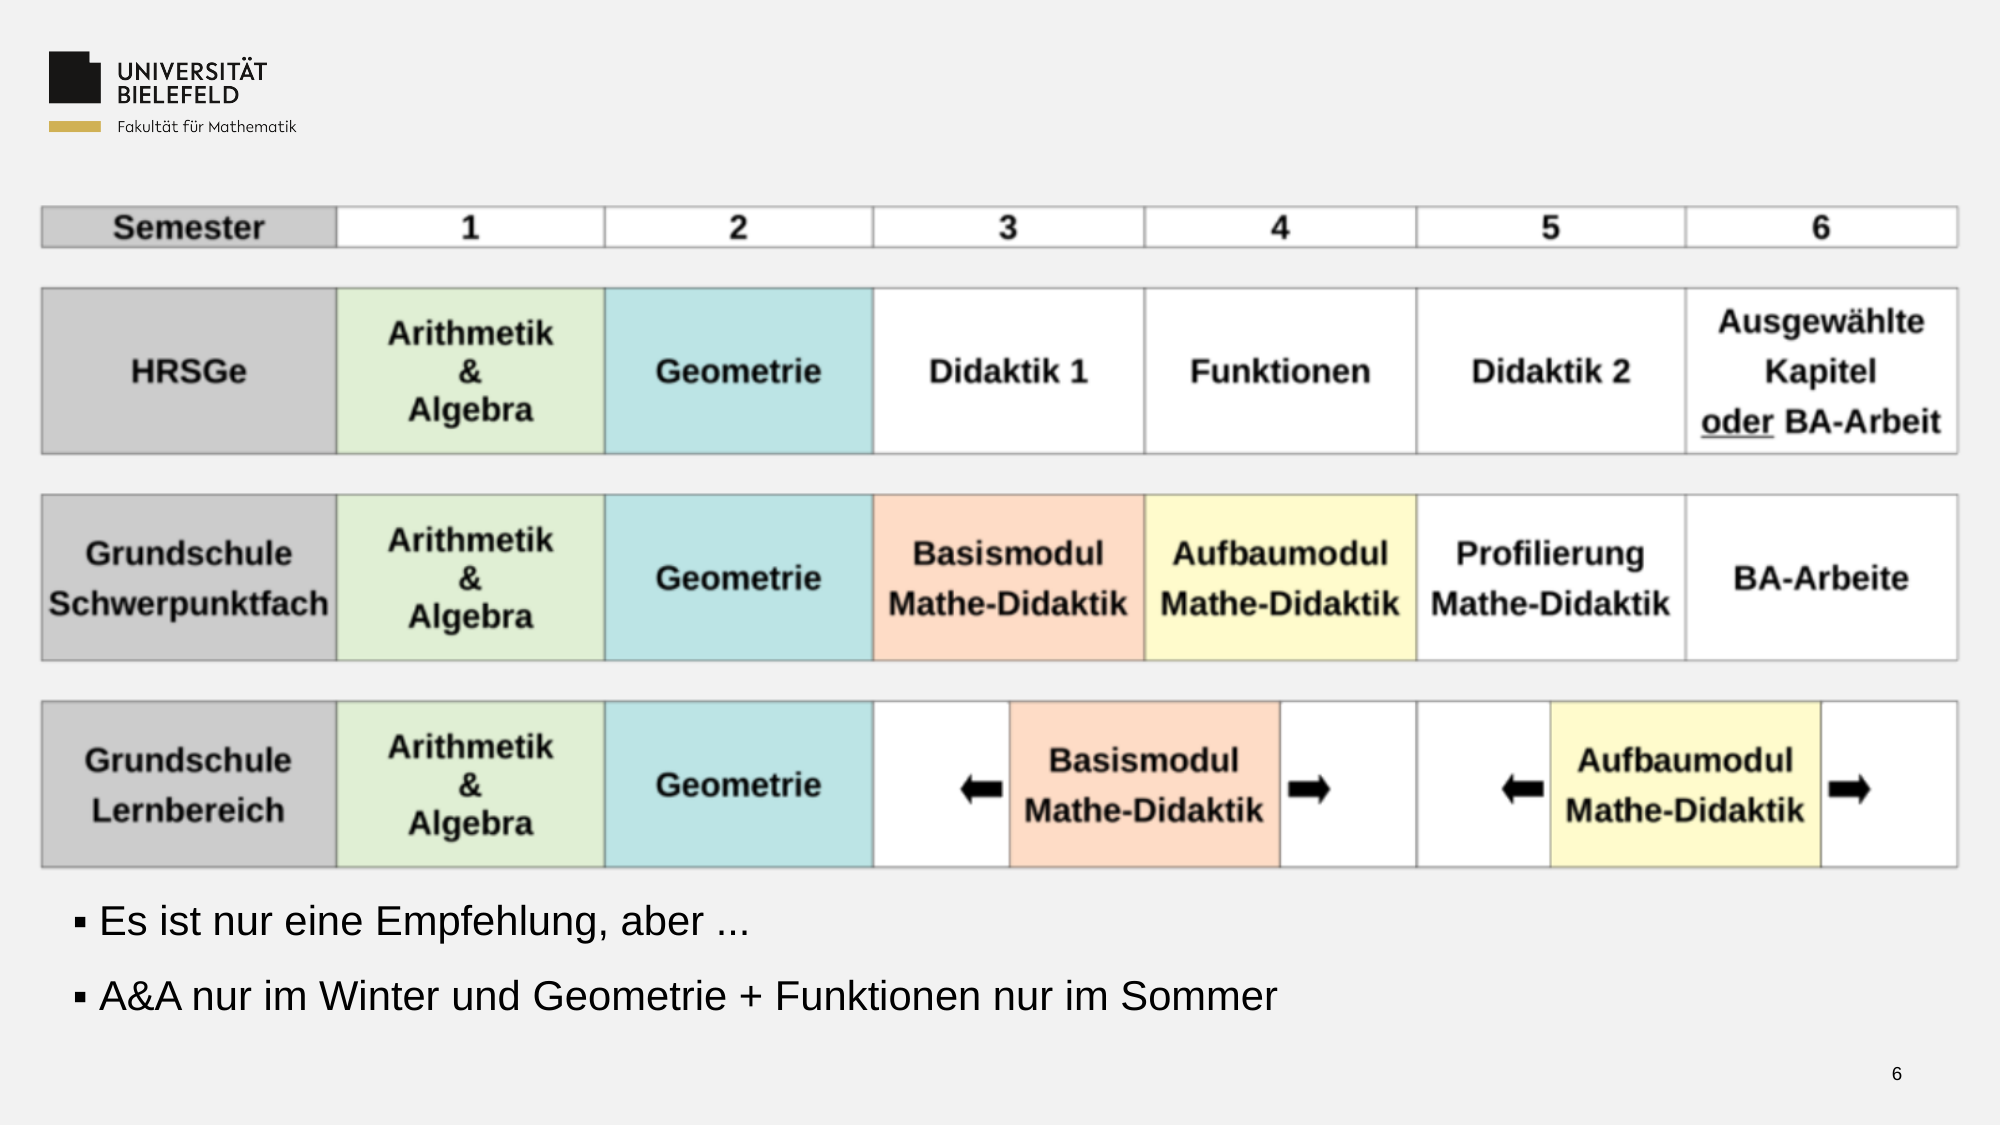

#
▪ Es ist nur eine Empfehlung, aber ...
▪ A&A nur im Winter und Geometrie + Funktionen nur im Sommer